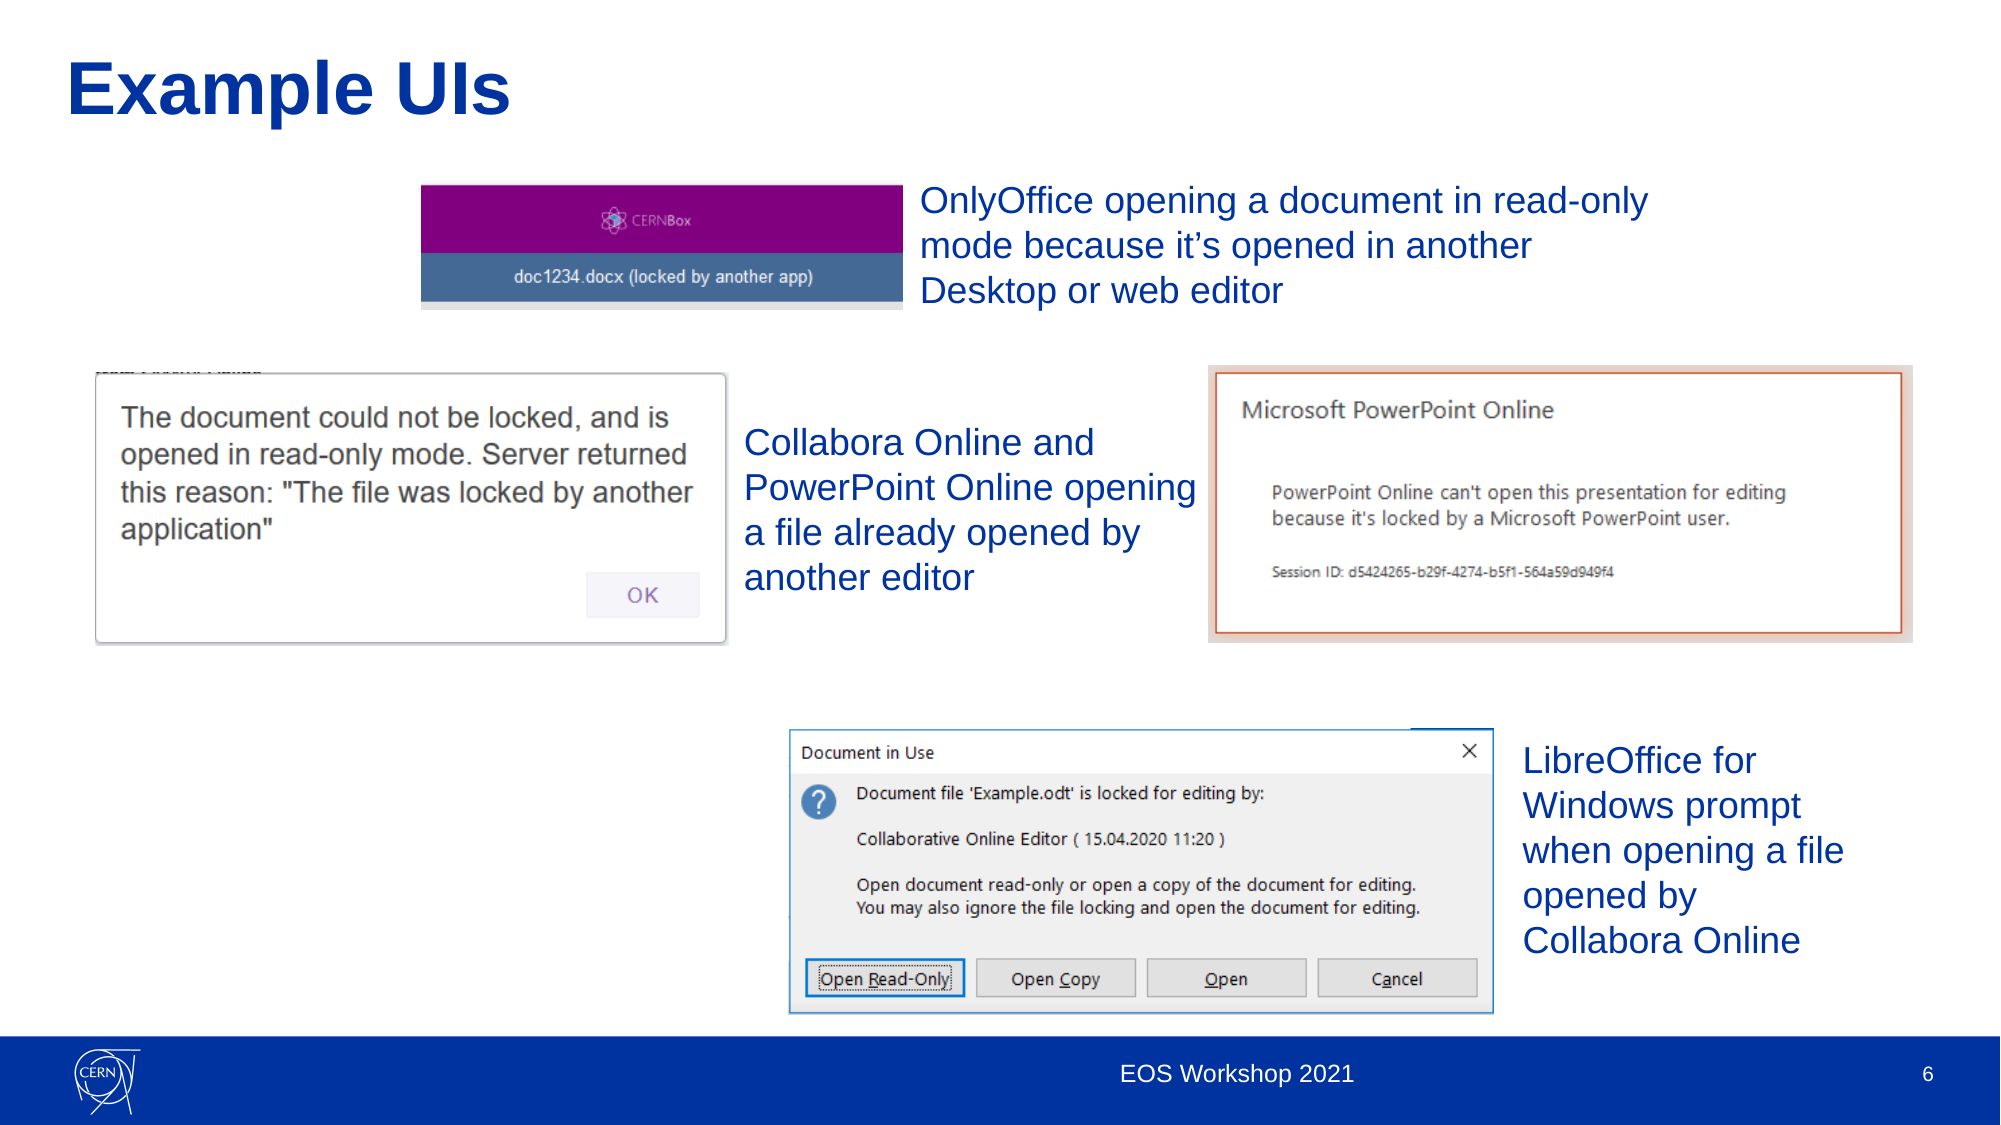

# Example UIs
OnlyOffice opening a document in read-only mode because it’s opened in another Desktop or web editor
Collabora Online and PowerPoint Online opening a file already opened by another editor
LibreOffice for Windows prompt when opening a file opened by Collabora Online
EOS Workshop 2021